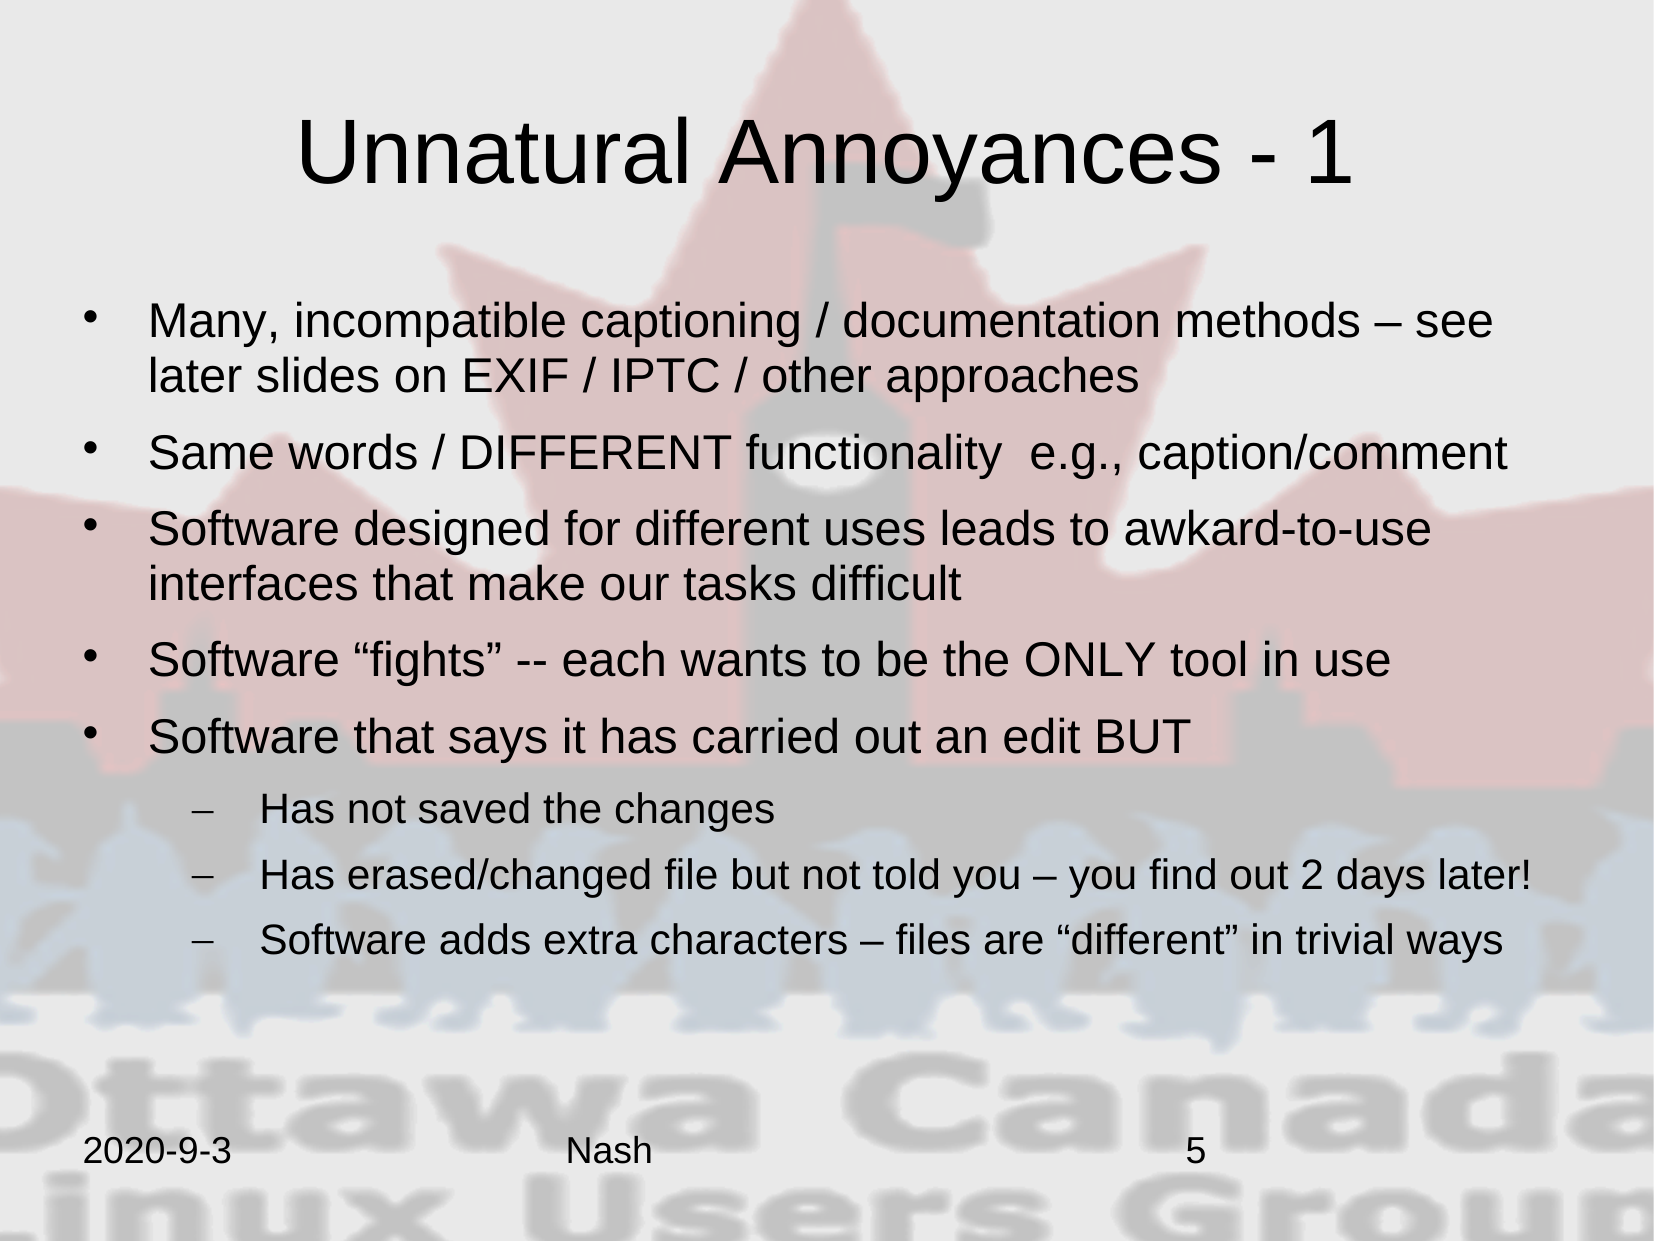

# Unnatural Annoyances - 1
Many, incompatible captioning / documentation methods – see later slides on EXIF / IPTC / other approaches
Same words / DIFFERENT functionality e.g., caption/comment
Software designed for different uses leads to awkard-to-use interfaces that make our tasks difficult
Software “fights” -- each wants to be the ONLY tool in use
Software that says it has carried out an edit BUT
Has not saved the changes
Has erased/changed file but not told you – you find out 2 days later!
Software adds extra characters – files are “different” in trivial ways
5